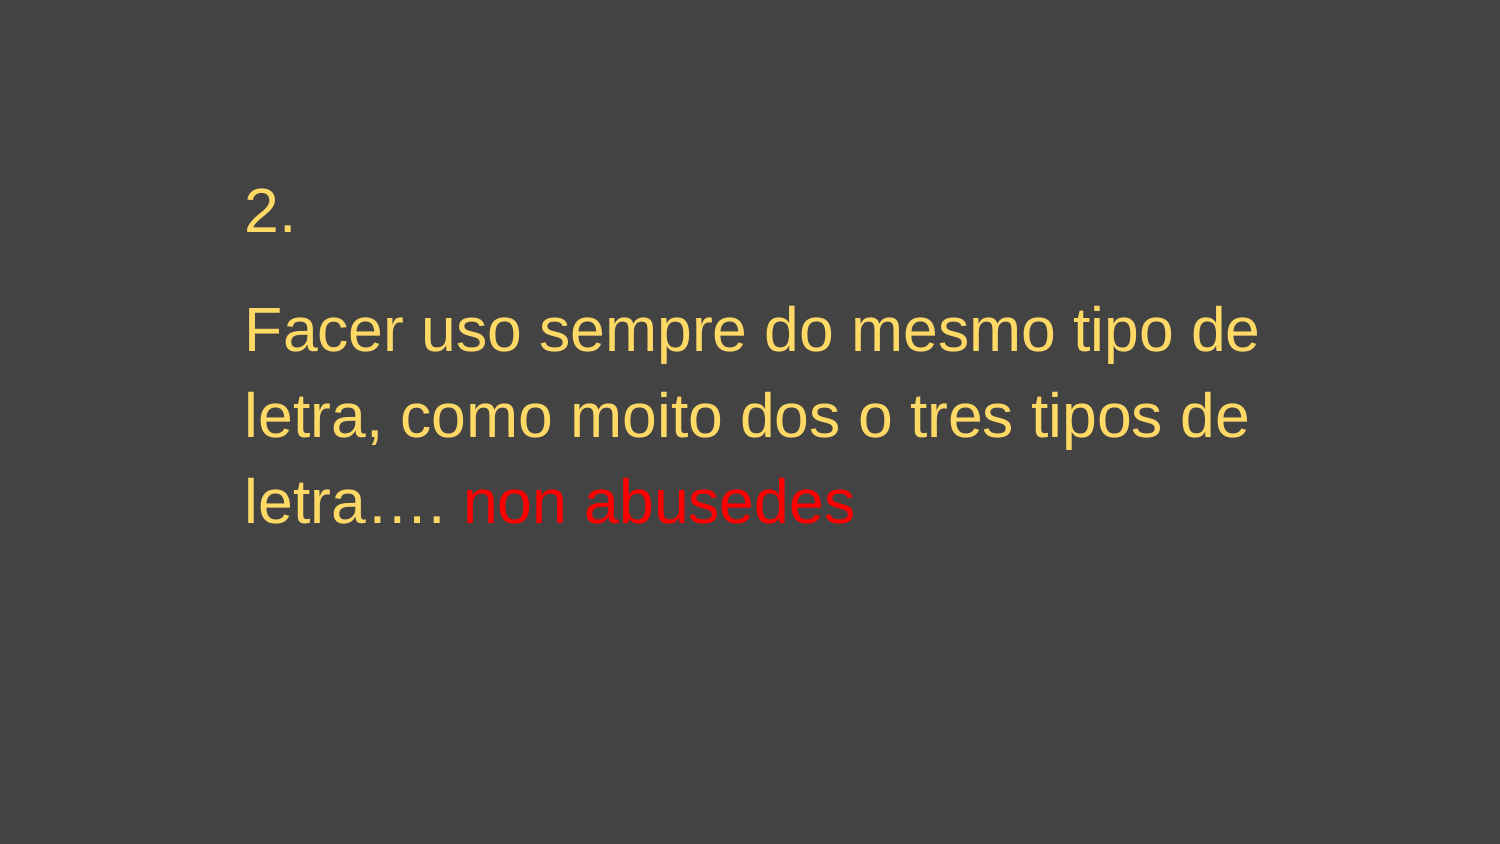

2.
Facer uso sempre do mesmo tipo de letra, como moito dos o tres tipos de letra…. non abusedes